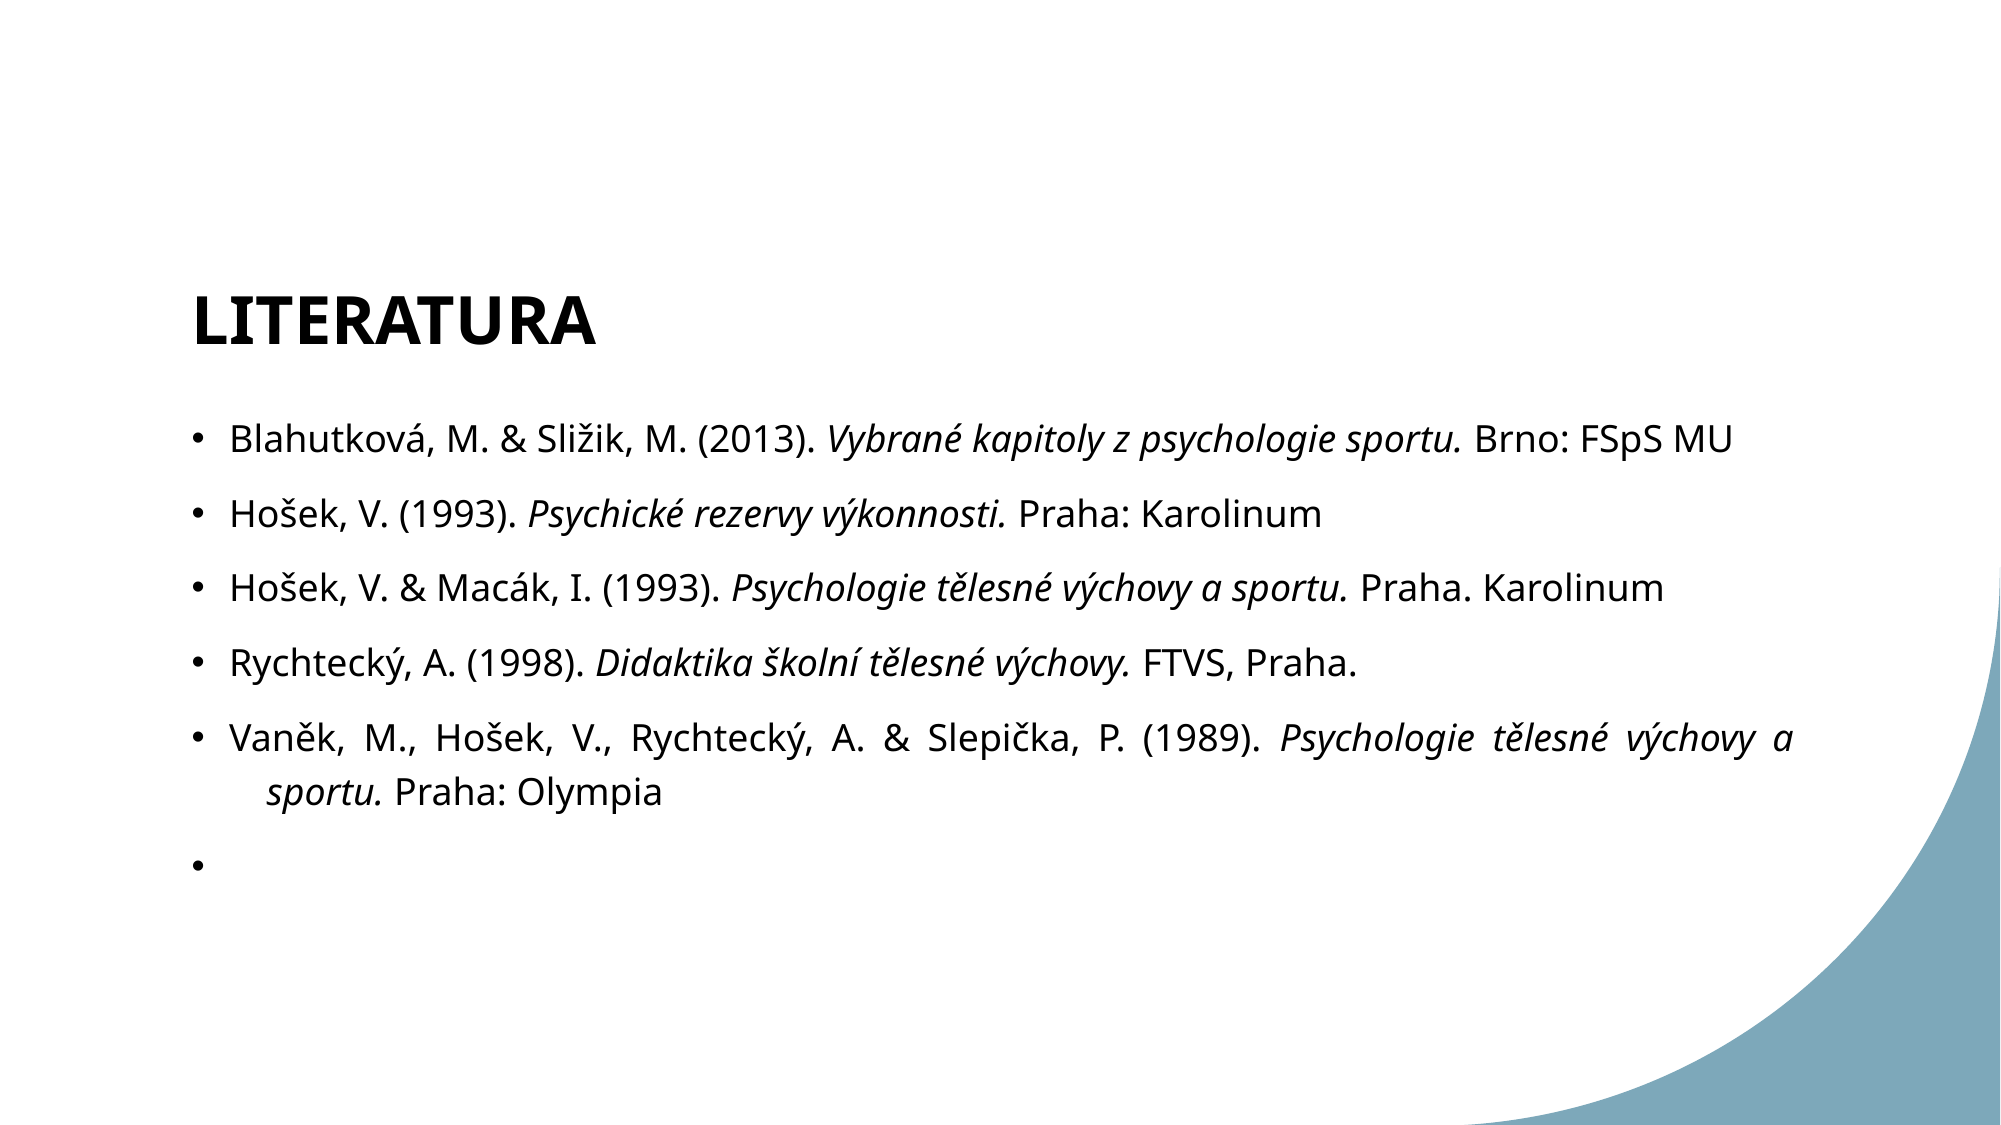

# LITERATURA
Blahutková, M. & Sližik, M. (2013). Vybrané kapitoly z psychologie sportu. Brno: FSpS MU
Hošek, V. (1993). Psychické rezervy výkonnosti. Praha: Karolinum
Hošek, V. & Macák, I. (1993). Psychologie tělesné výchovy a sportu. Praha. Karolinum
Rychtecký, A. (1998). Didaktika školní tělesné výchovy. FTVS, Praha.
Vaněk, M., Hošek, V., Rychtecký, A. & Slepička, P. (1989). Psychologie tělesné výchovy a sportu. Praha: Olympia